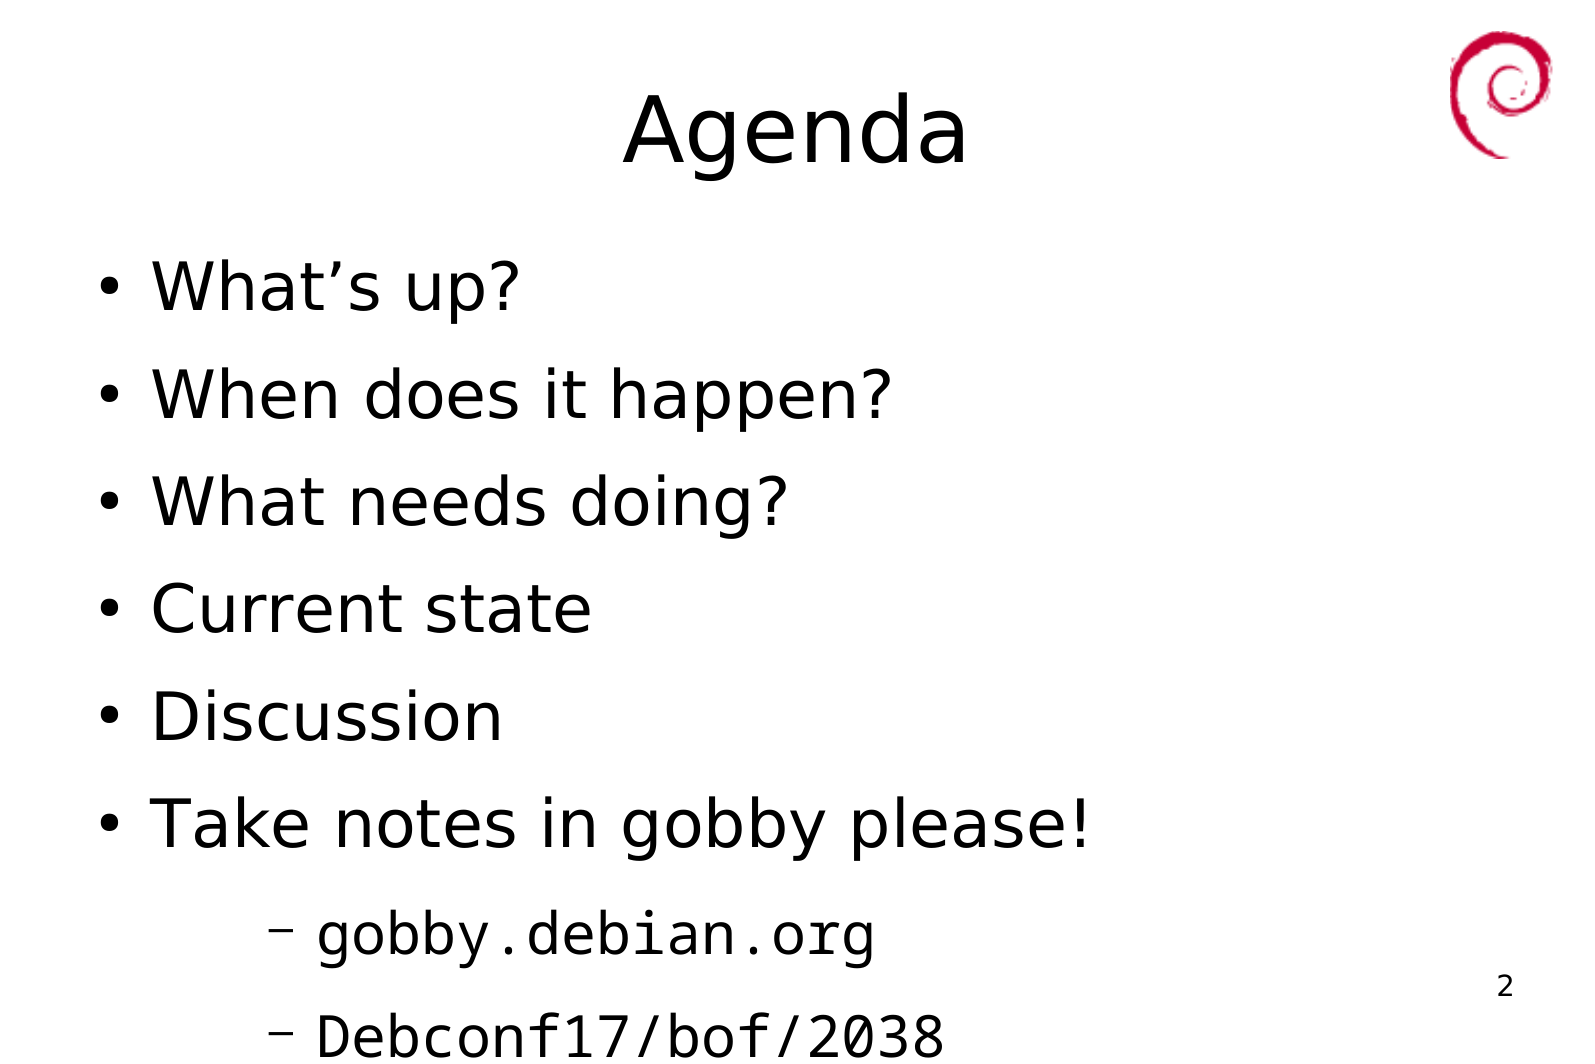

# Agenda
What’s up?
When does it happen?
What needs doing?
Current state
Discussion
Take notes in gobby please!
gobby.debian.org
Debconf17/bof/2038
2